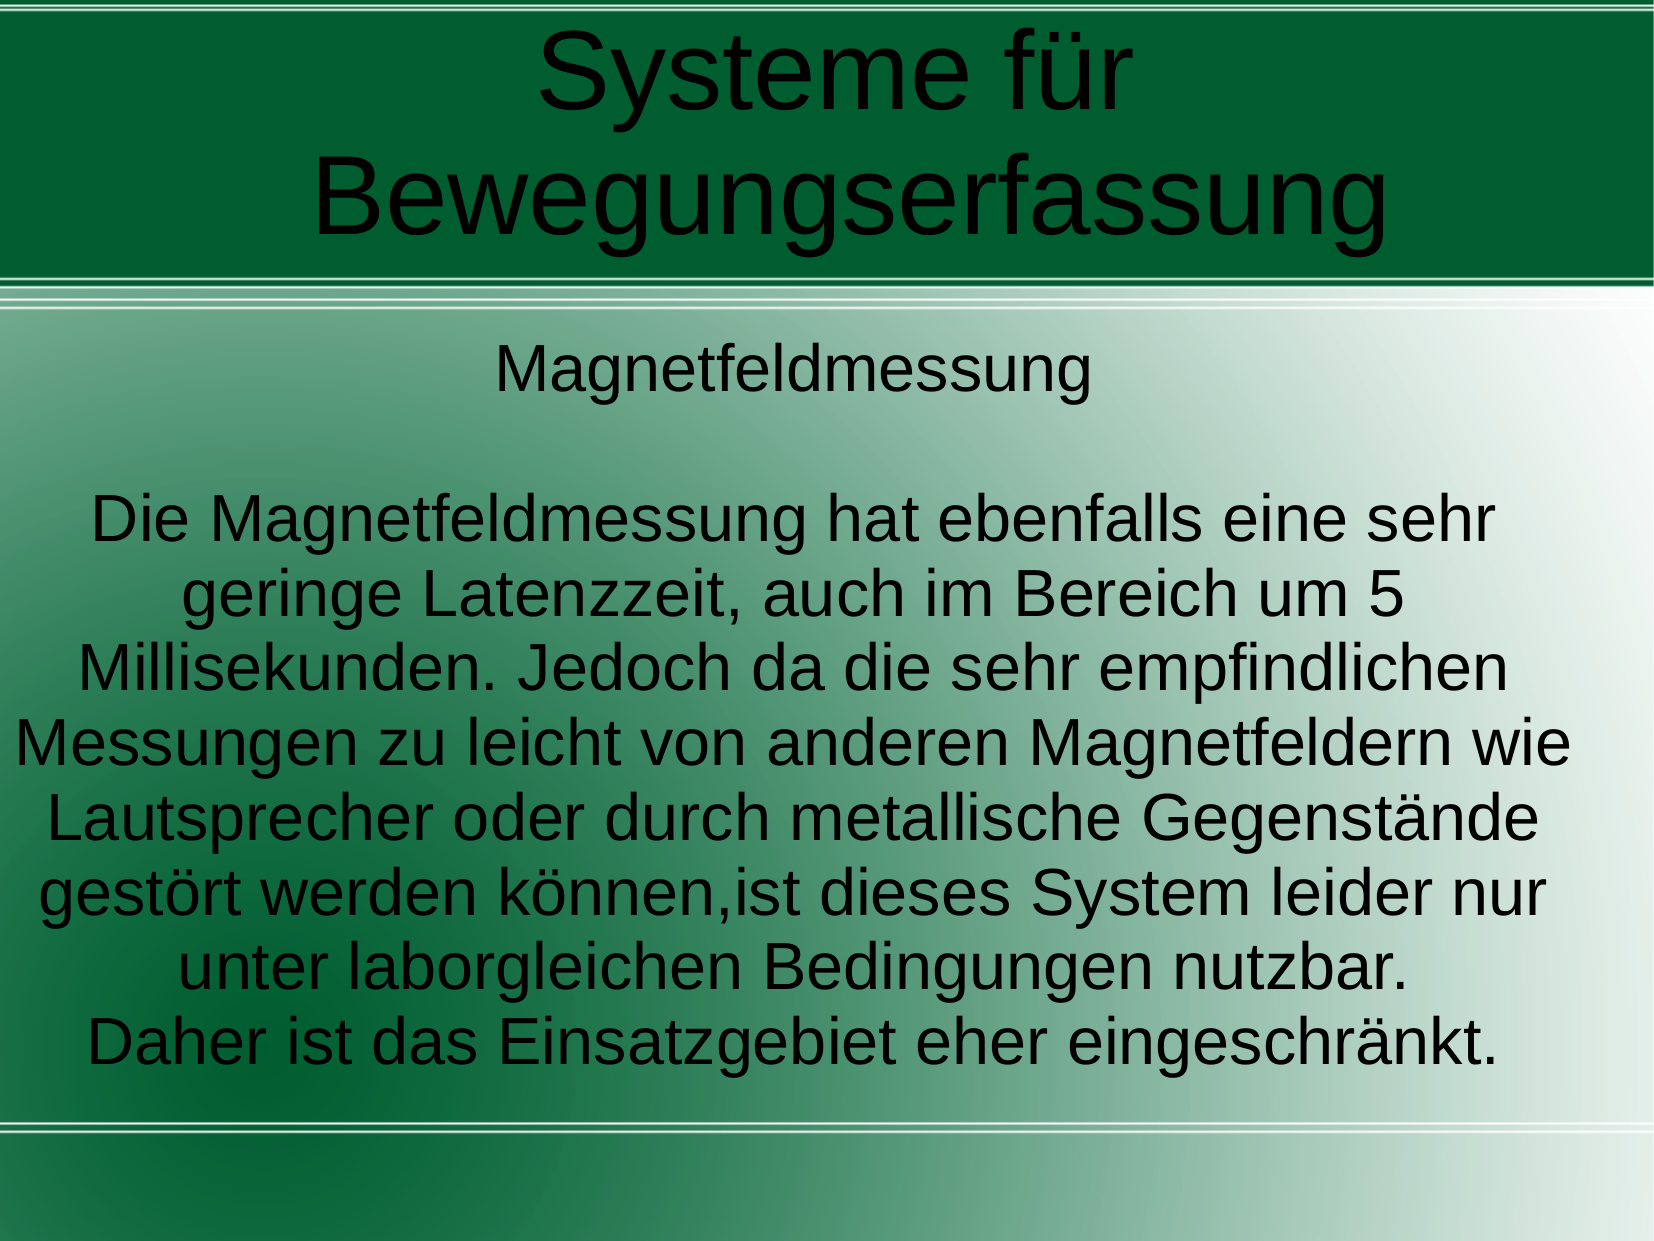

Systeme für
Bewegungserfassung
Magnetfeldmessung
Die Magnetfeldmessung hat ebenfalls eine sehr geringe Latenzzeit, auch im Bereich um 5 Millisekunden. Jedoch da die sehr empfindlichen Messungen zu leicht von anderen Magnetfeldern wie Lautsprecher oder durch metallische Gegenstände gestört werden können,ist dieses System leider nur unter laborgleichen Bedingungen nutzbar.
Daher ist das Einsatzgebiet eher eingeschränkt.